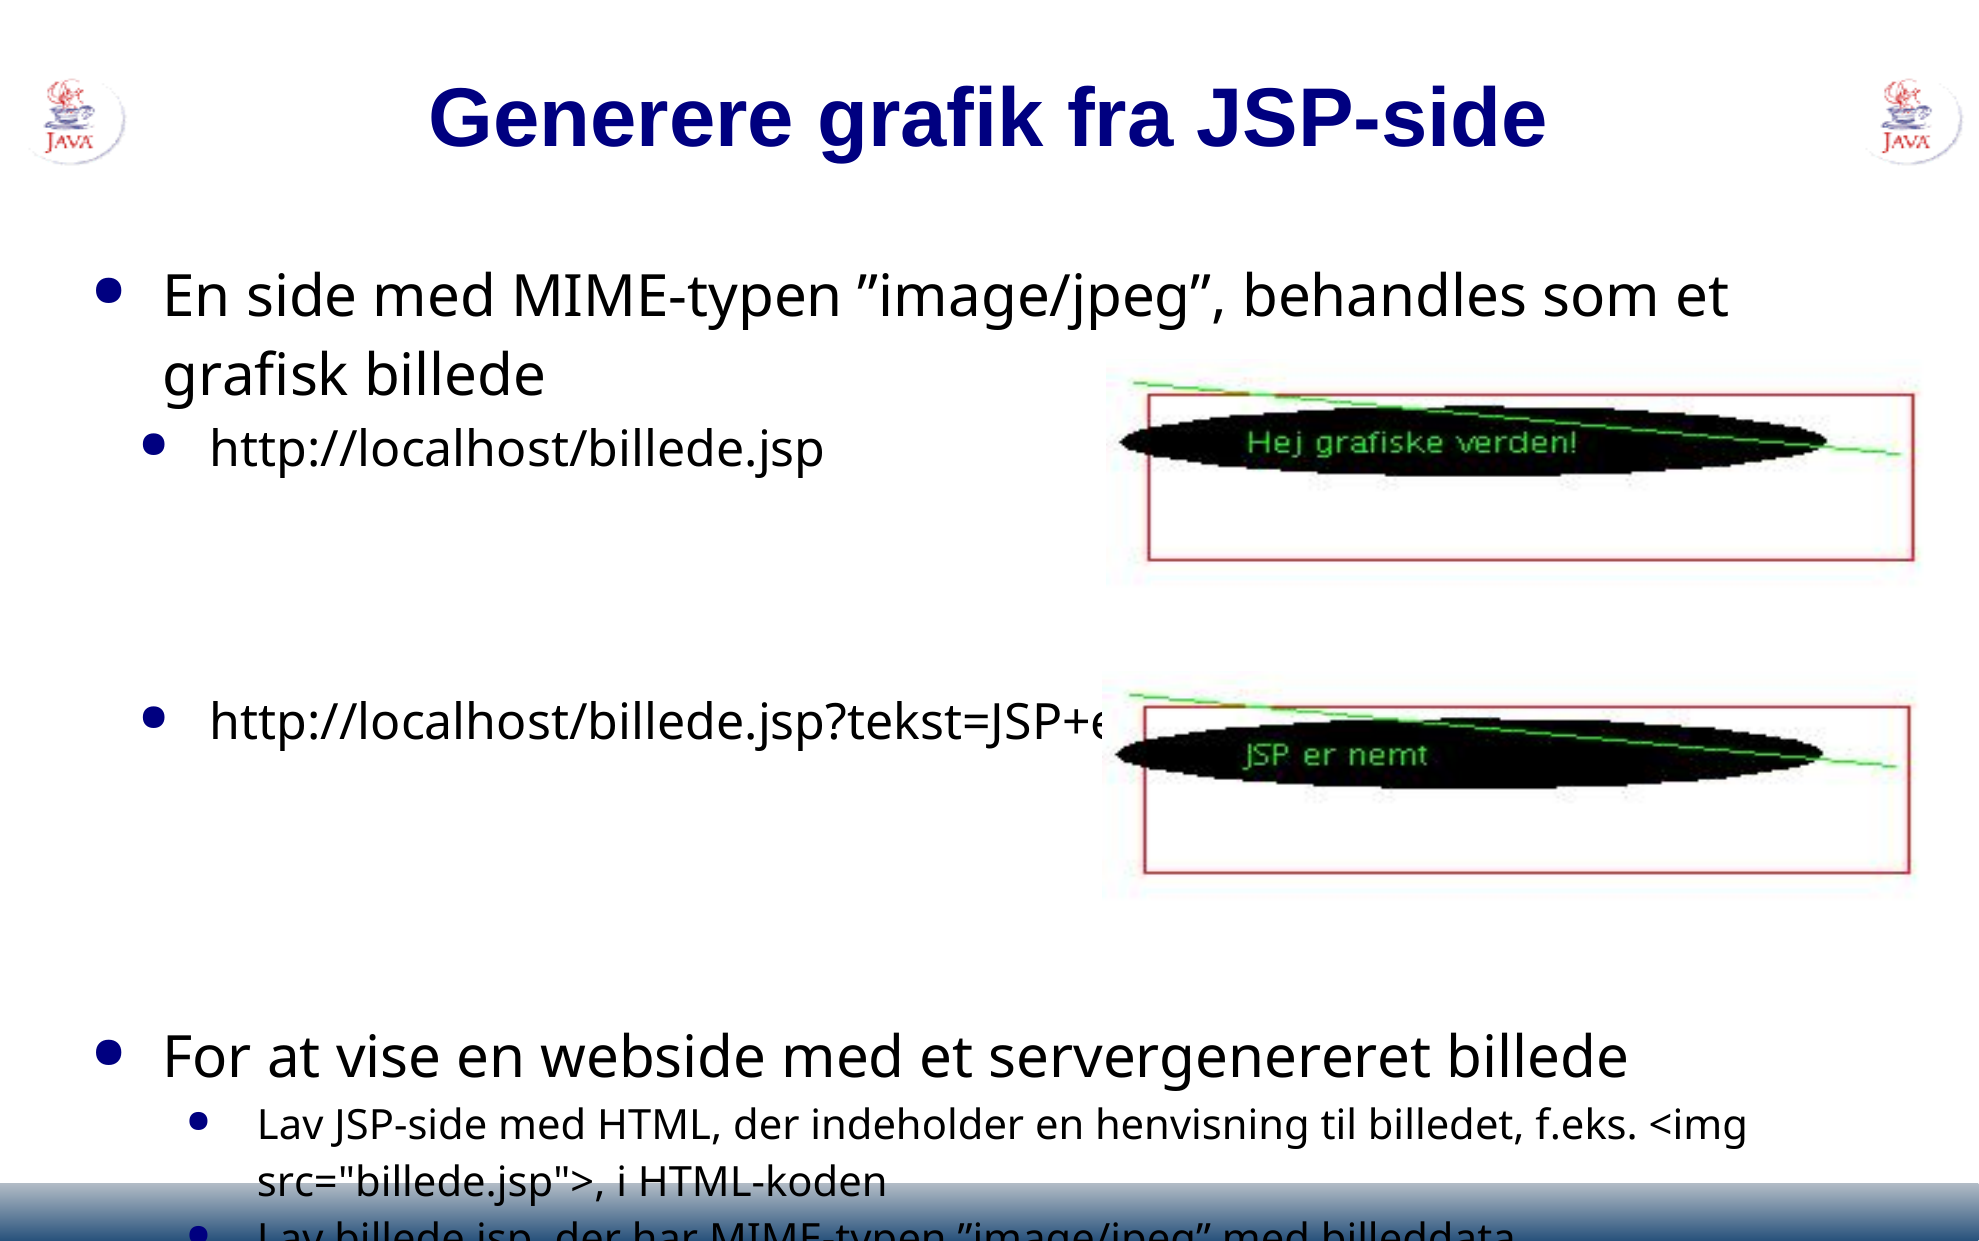

# Generere grafik fra JSP-side
En side med MIME-typen ”image/jpeg”, behandles som et grafisk billede
http://localhost/billede.jsp
http://localhost/billede.jsp?tekst=JSP+er+nemt
For at vise en webside med et servergenereret billede
Lav JSP-side med HTML, der indeholder en henvisning til billedet, f.eks. <img src="billede.jsp">, i HTML-koden
Lav billede.jsp, der har MIME-typen ”image/jpeg” med billeddata